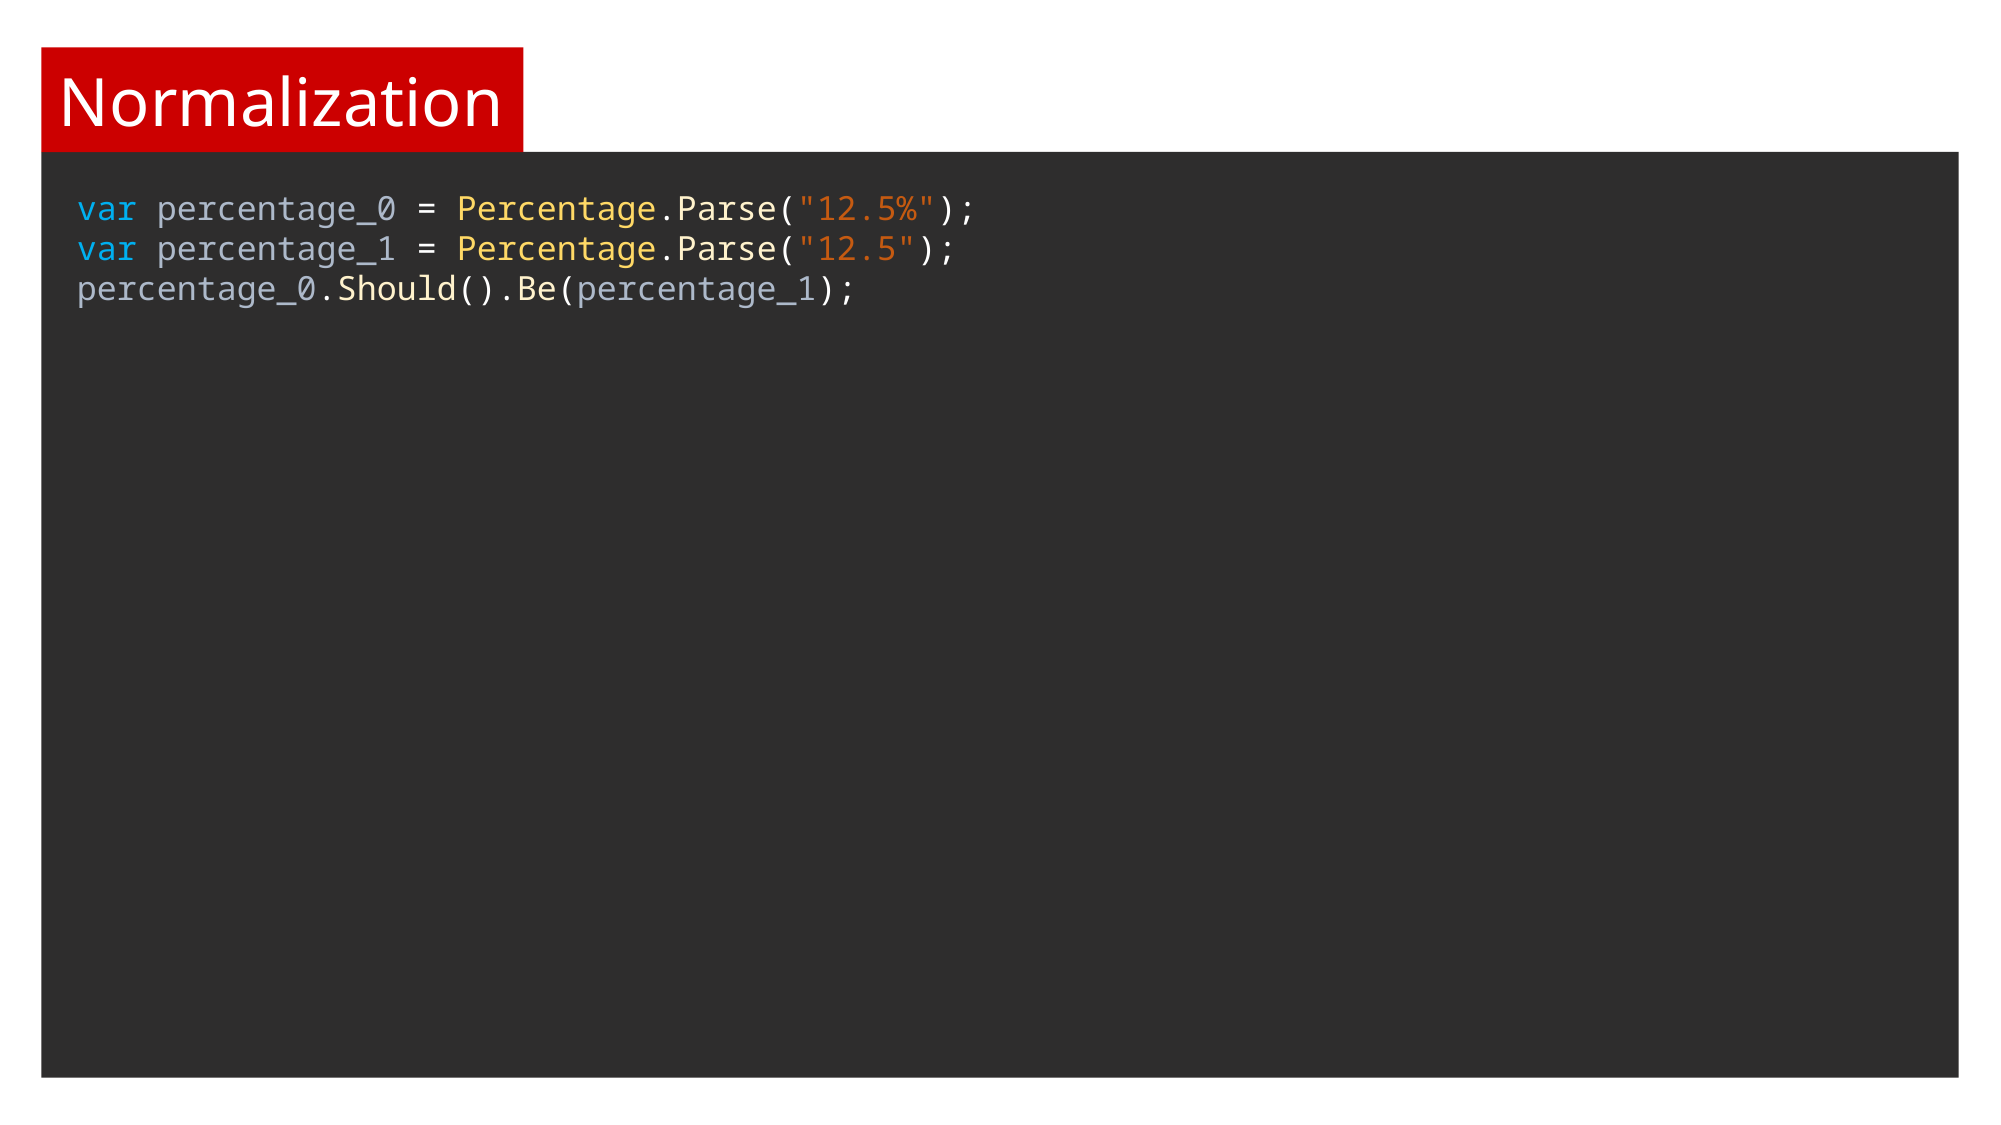

Normalization
var percentage_0 = Percentage.Parse("12.5%");
var percentage_1 = Percentage.Parse("12.5");
percentage_0.Should().Be(percentage_1);